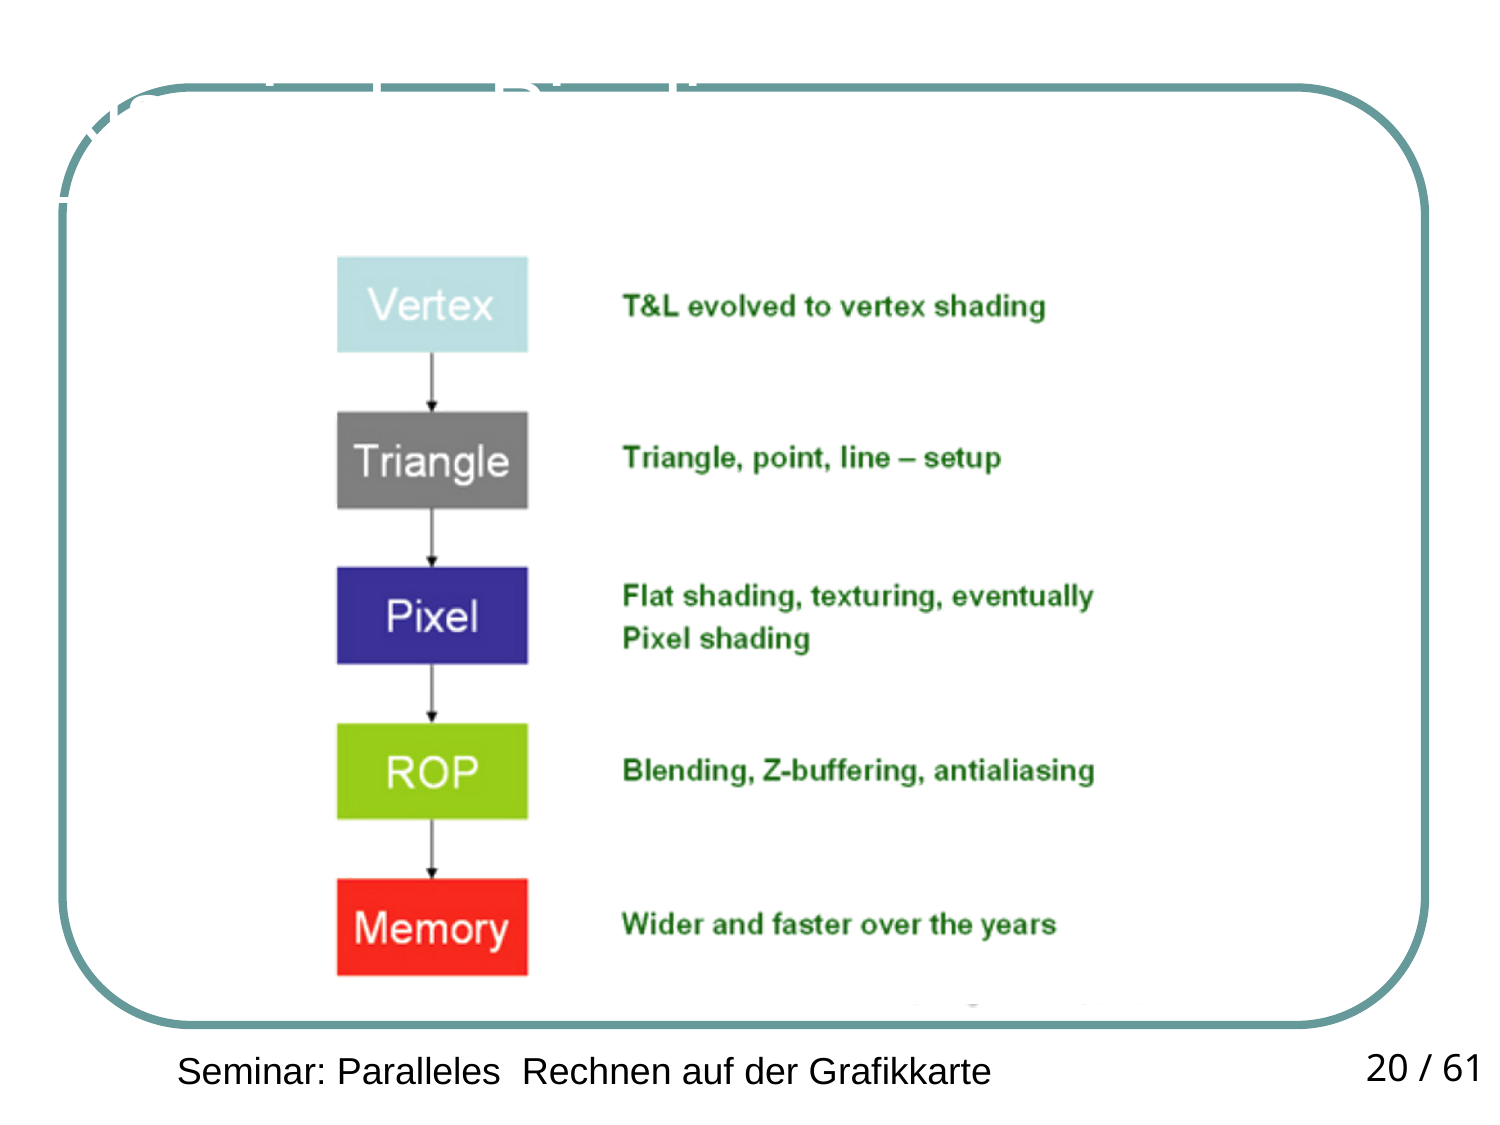

# Klassische Pipeline
Seminar: Paralleles Rechnen auf der Grafikkarte
20